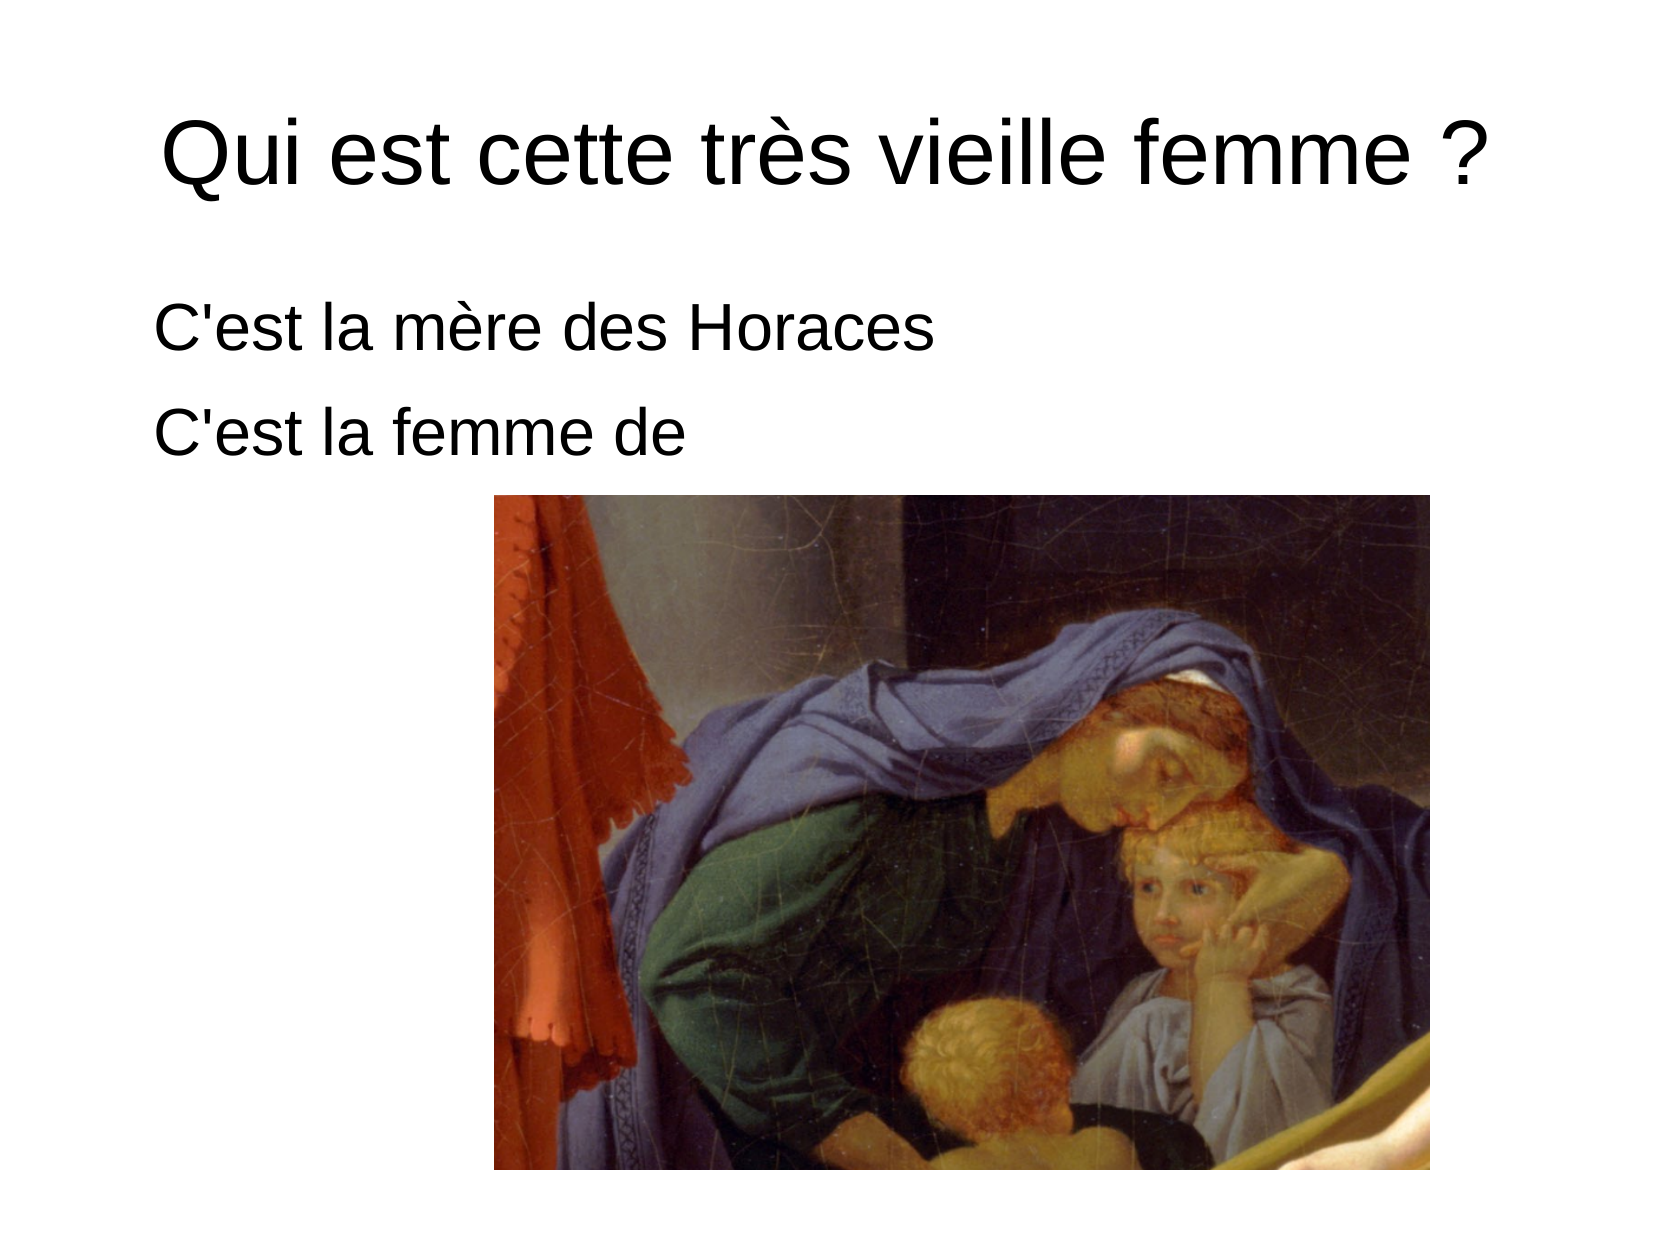

# Qui est cette très vieille femme ?
C'est la mère des Horaces
C'est la femme de